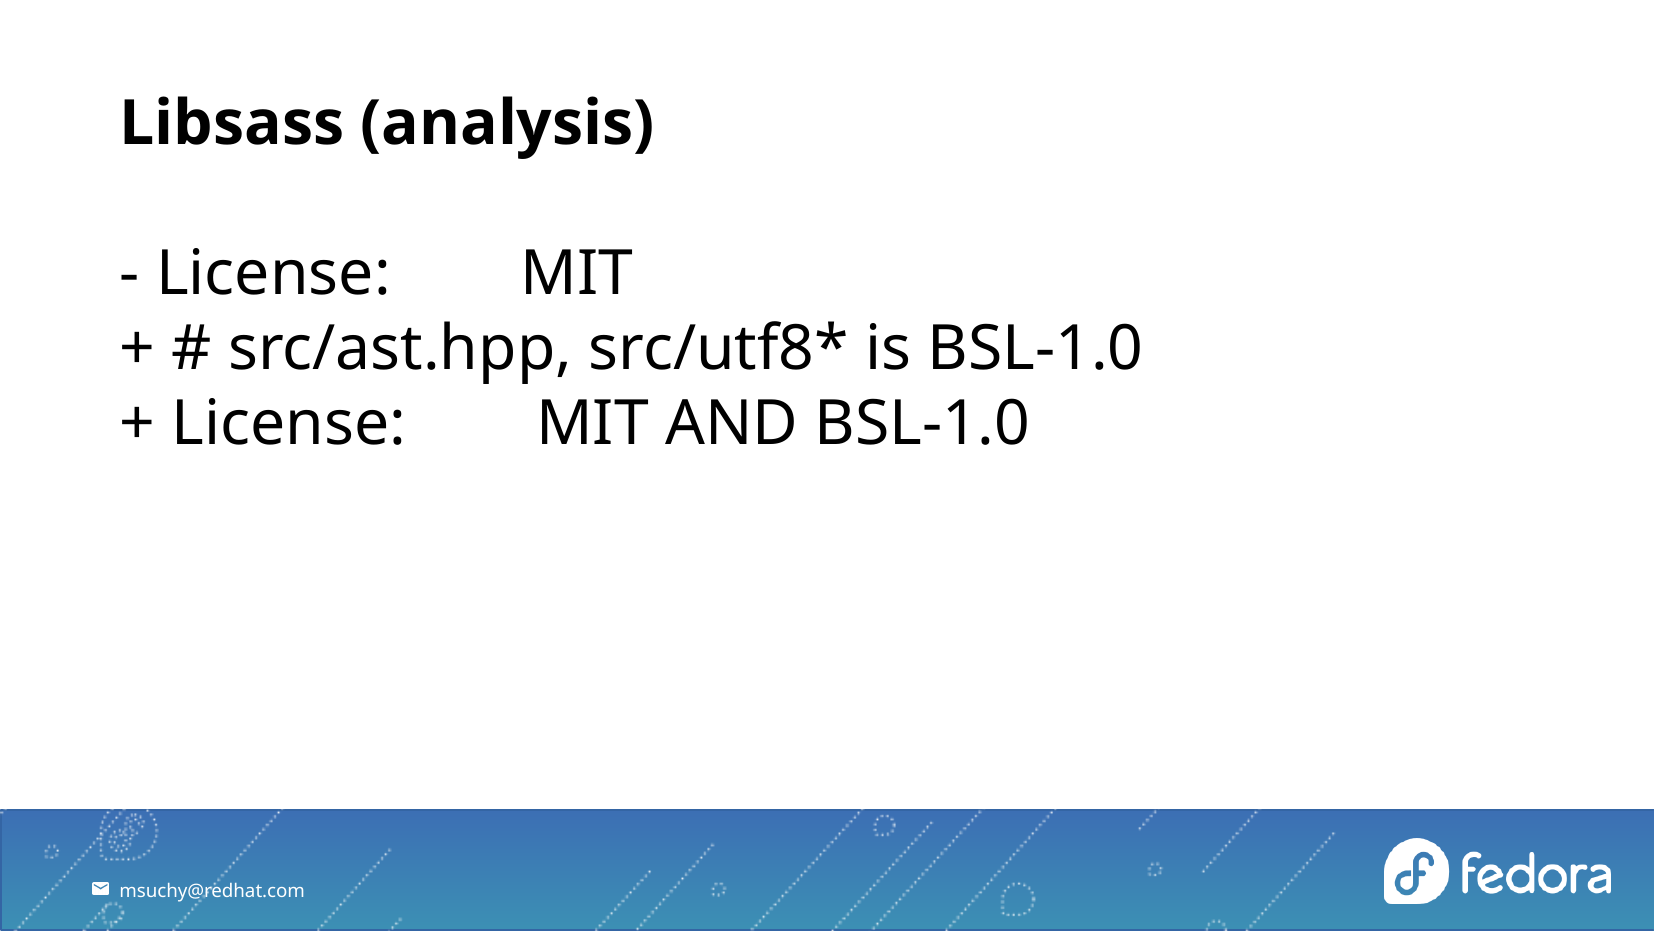

Libsass (analysis)
- License: MIT
+ # src/ast.hpp, src/utf8* is BSL-1.0
+ License: MIT AND BSL-1.0